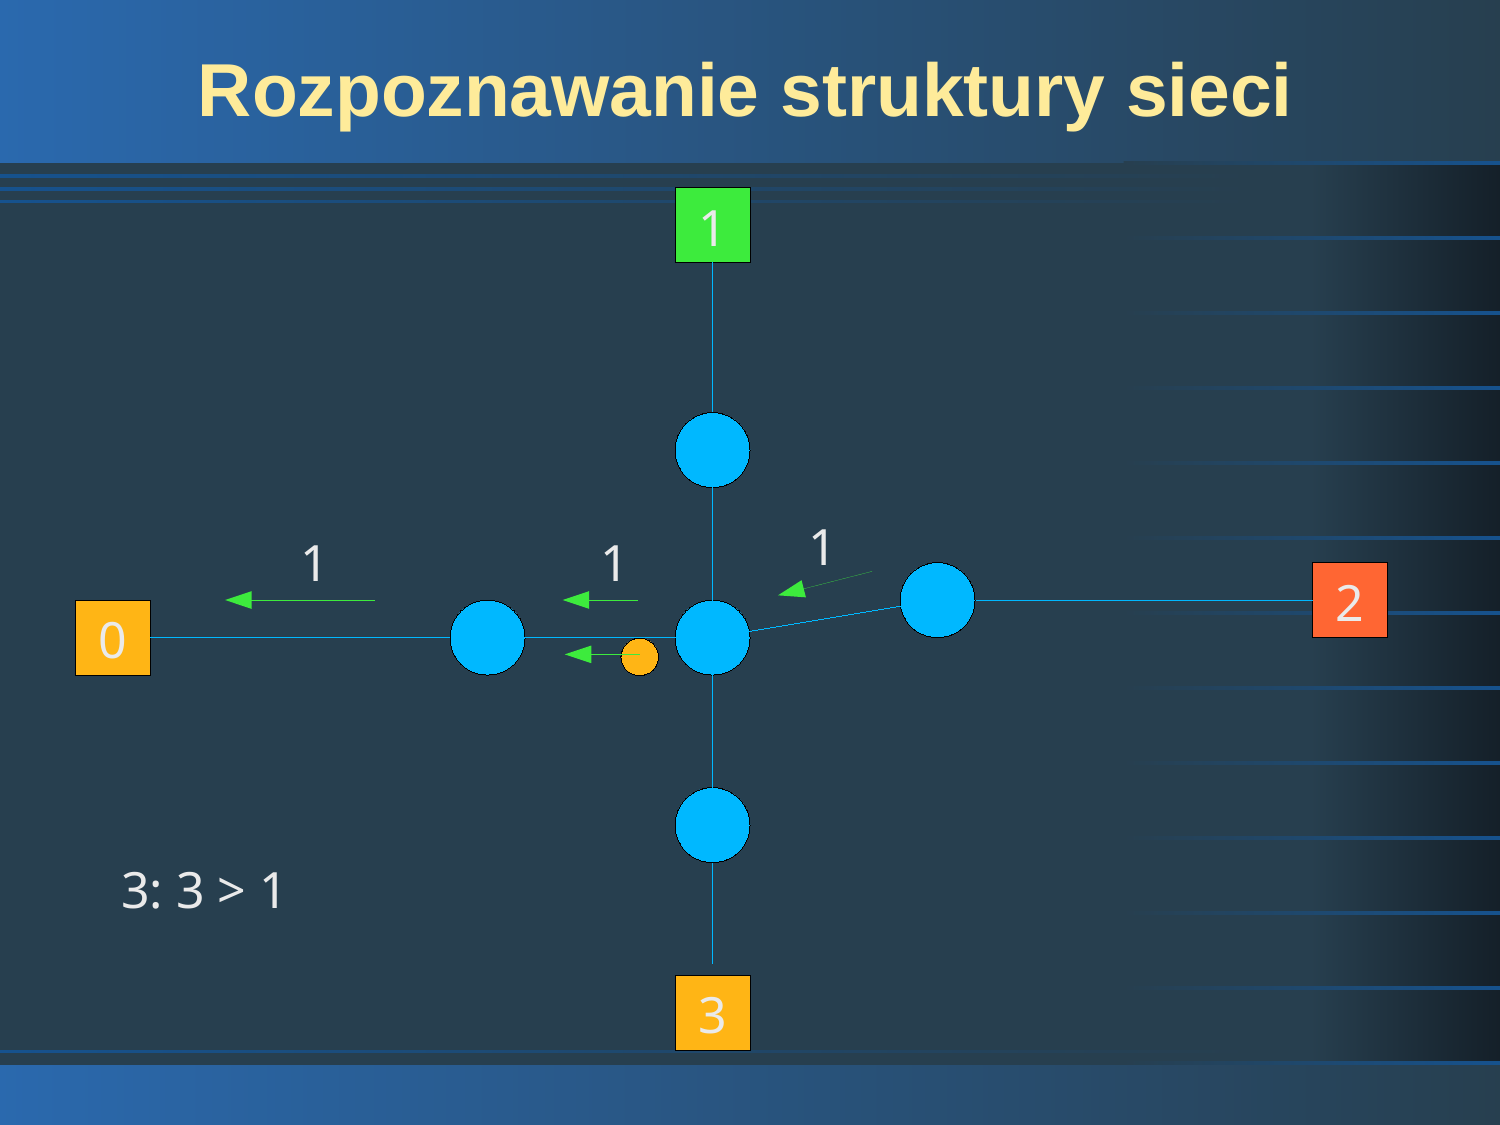

# Rozpoznawanie struktury sieci
1
1
1
1
2
0
3: 3 > 1
3